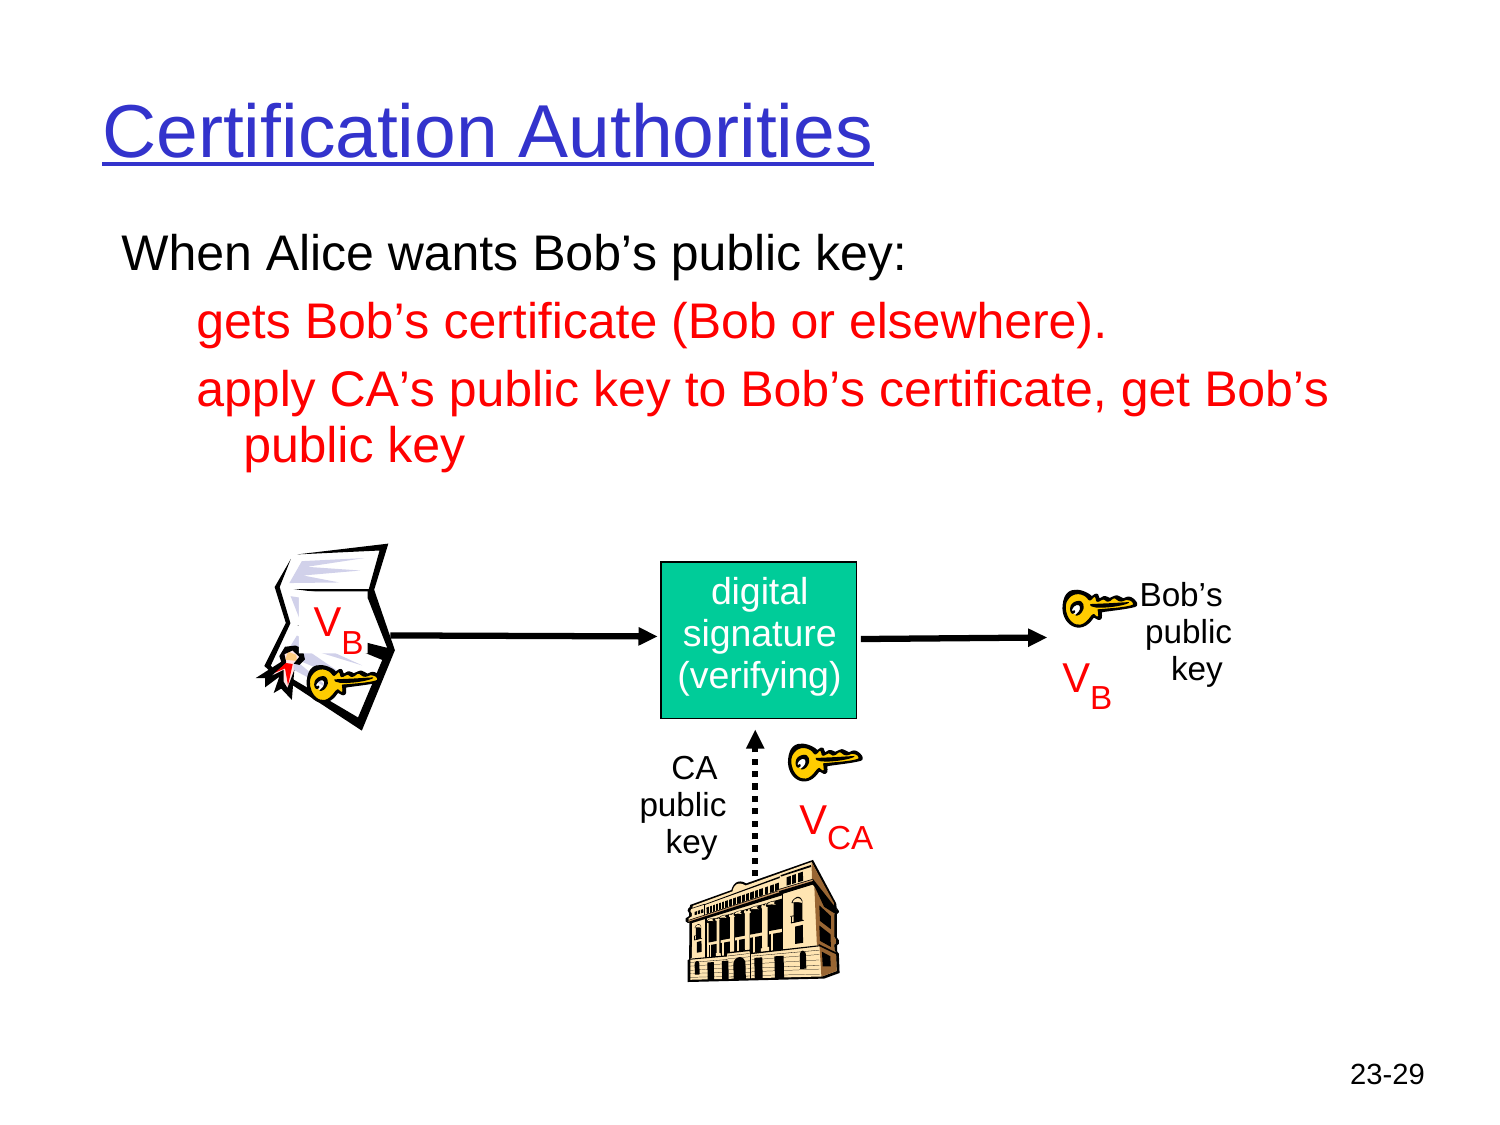

# Certification Authorities
When Alice wants Bob’s public key:
gets Bob’s certificate (Bob or elsewhere).
apply CA’s public key to Bob’s certificate, get Bob’s public key
V
B
digital
signature
(verifying)
Bob’s
public
key
V
B
CA
public
key
V
CA
29